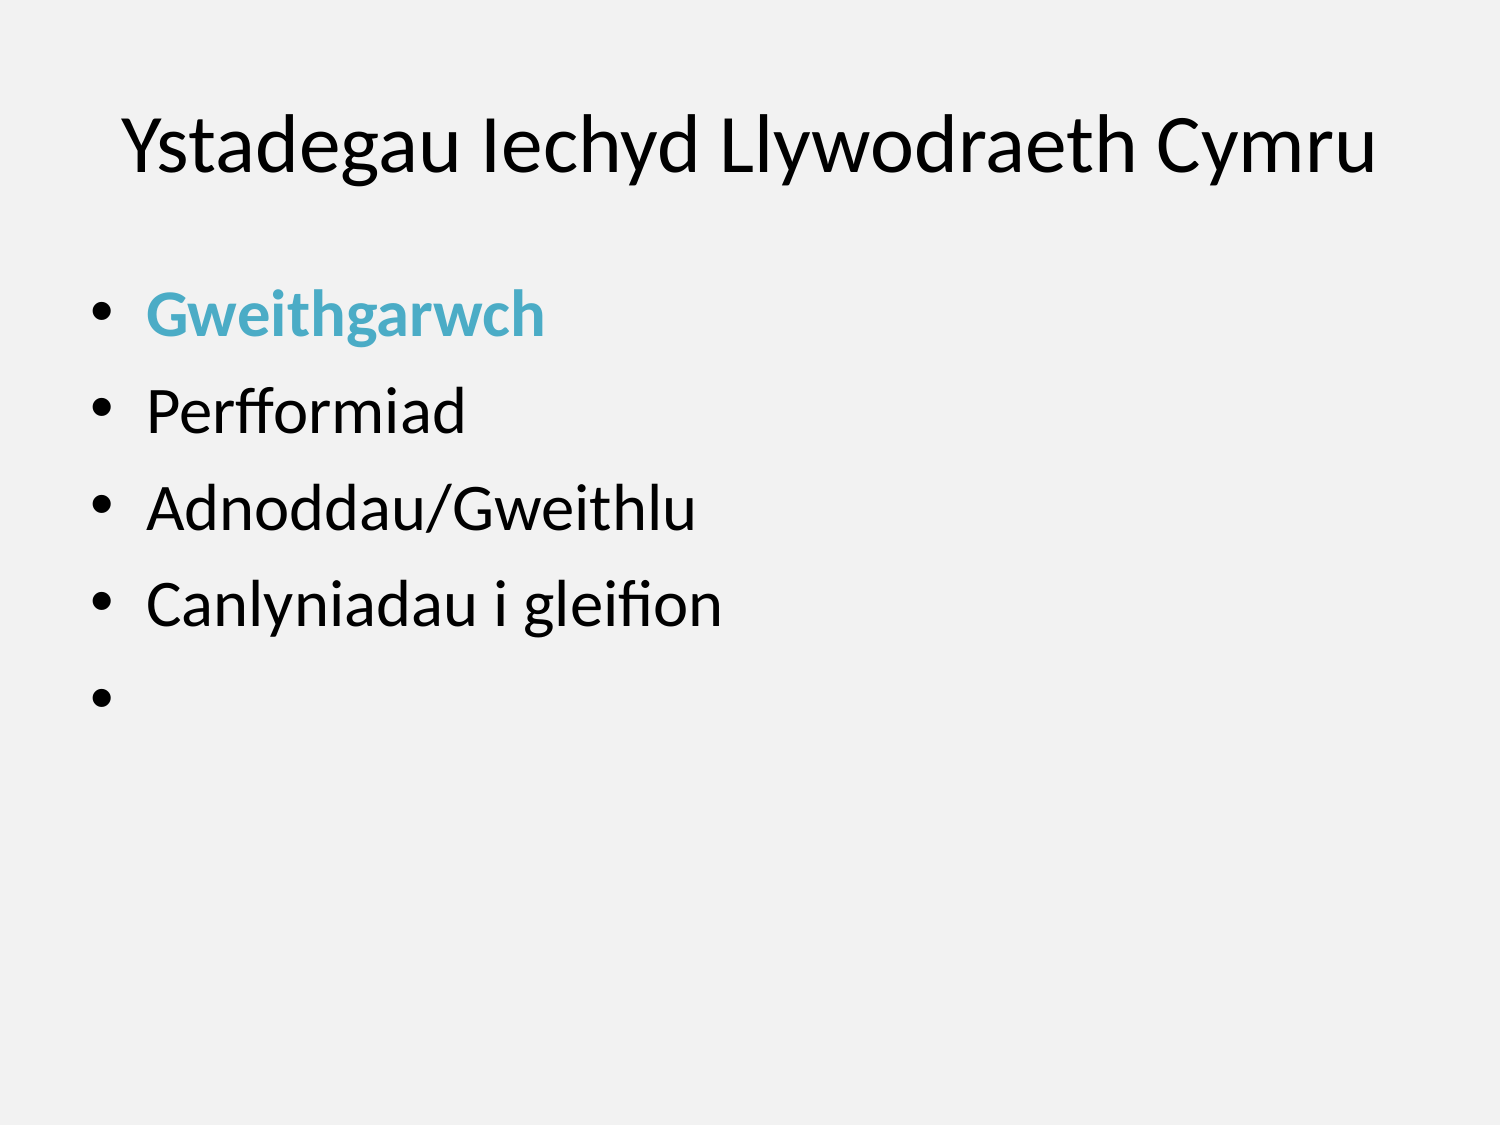

Ystadegau Iechyd Llywodraeth Cymru
# Gweithgarwch
Perfformiad
Adnoddau/Gweithlu
Canlyniadau i gleifion